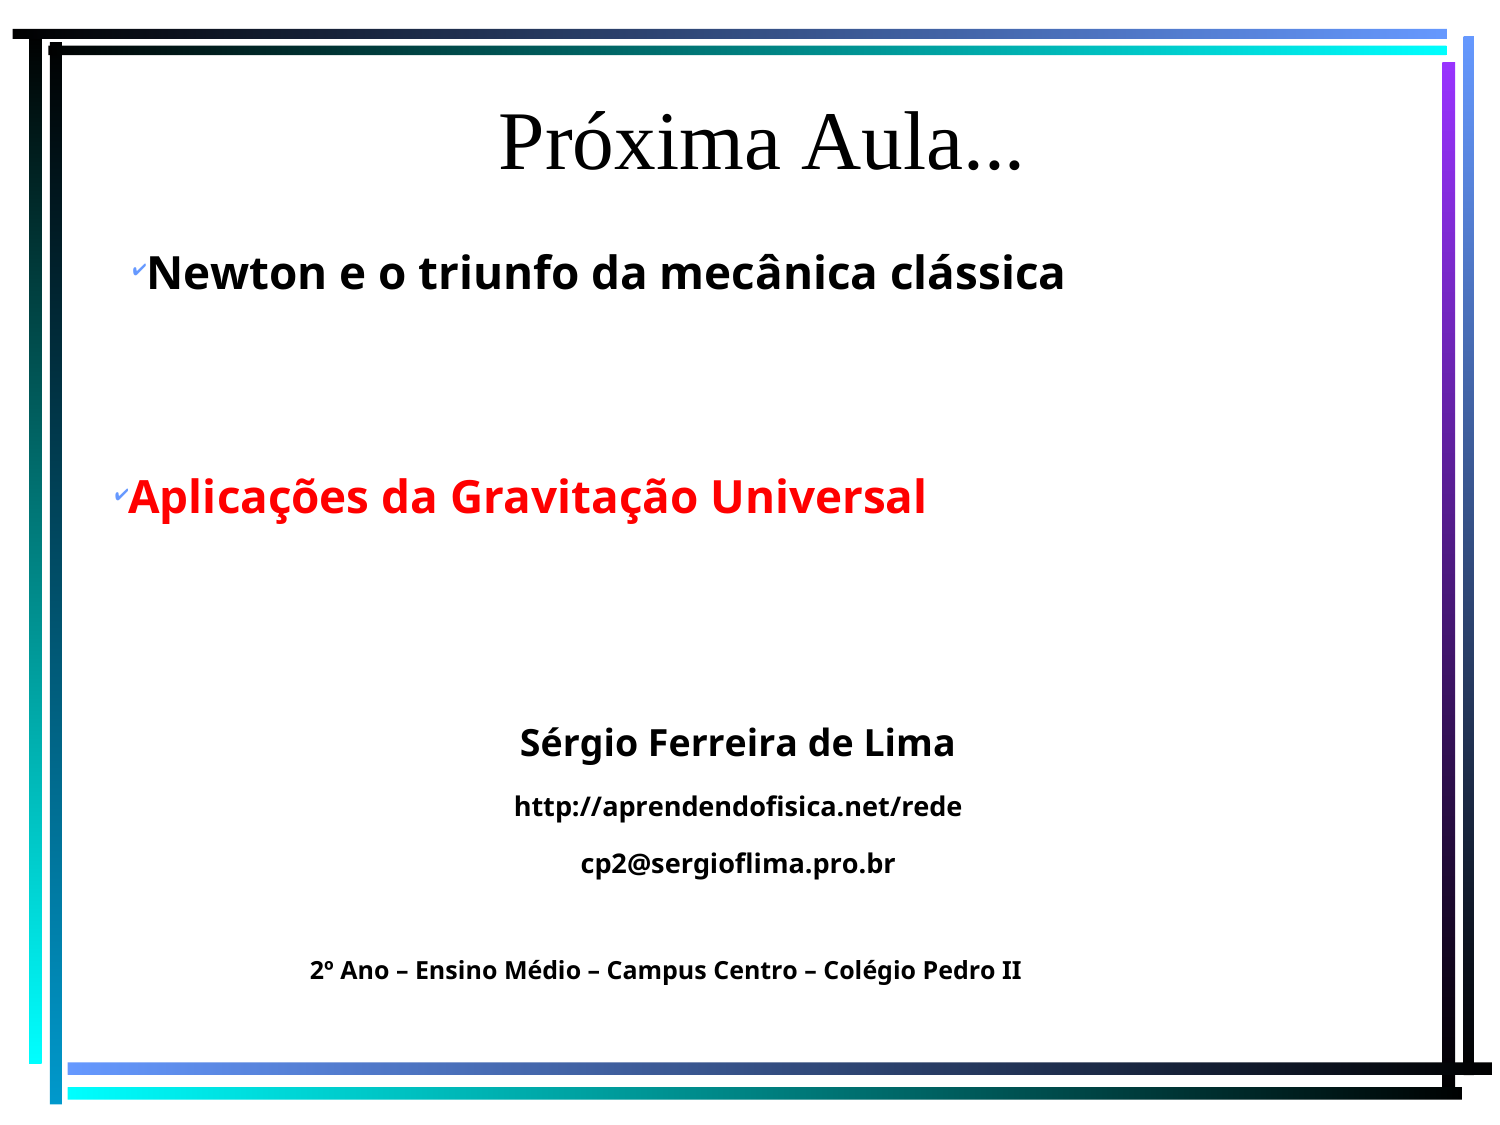

# Próxima Aula...
Newton e o triunfo da mecânica clássica
Aplicações da Gravitação Universal
Sérgio Ferreira de Lima
http://aprendendofisica.net/rede
cp2@sergioflima.pro.br
2º Ano – Ensino Médio – Campus Centro – Colégio Pedro II